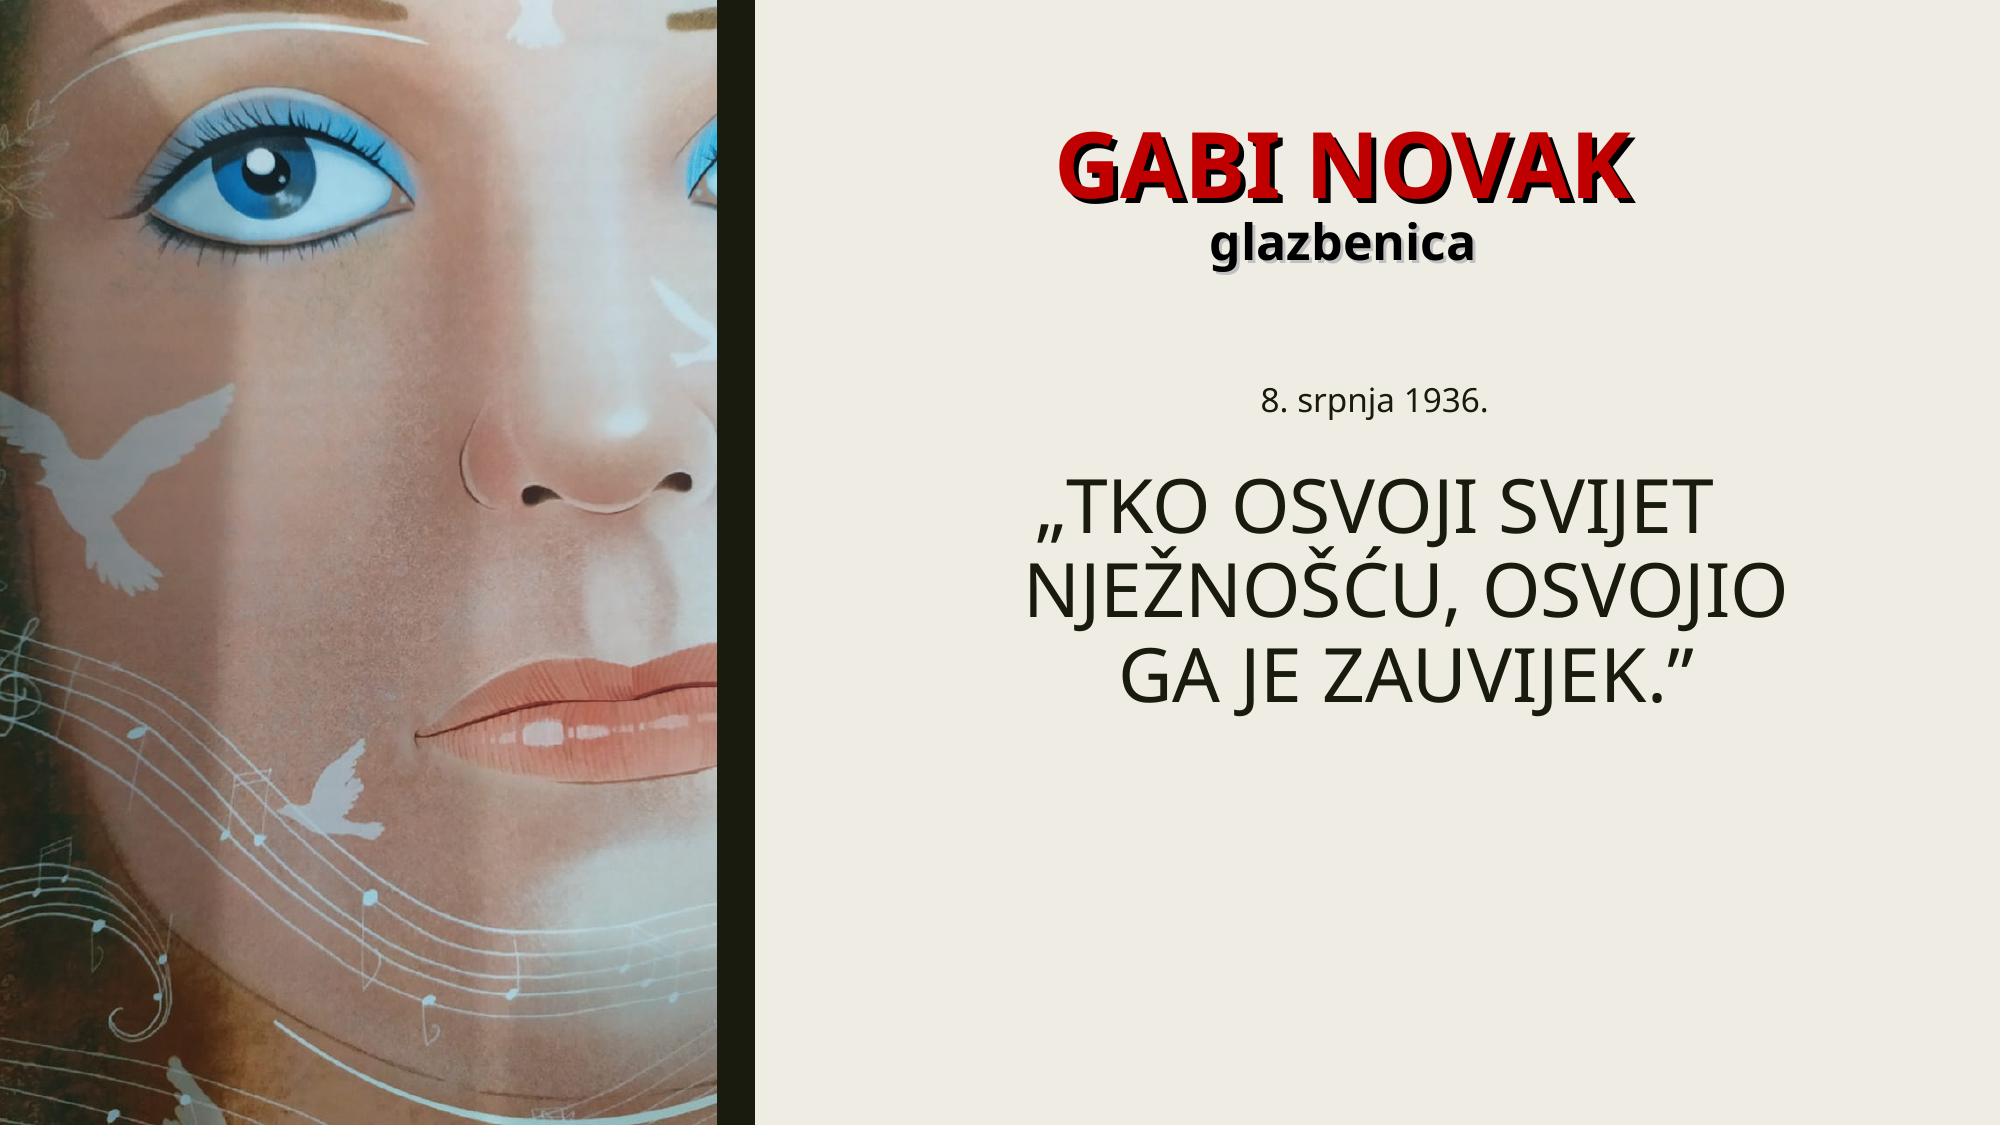

# GABI NOVAK glazbenica
8. srpnja 1936.
„TKO OSVOJI SVIJET NJEŽNOŠĆU, OSVOJIO GA JE ZAUVIJEK.”